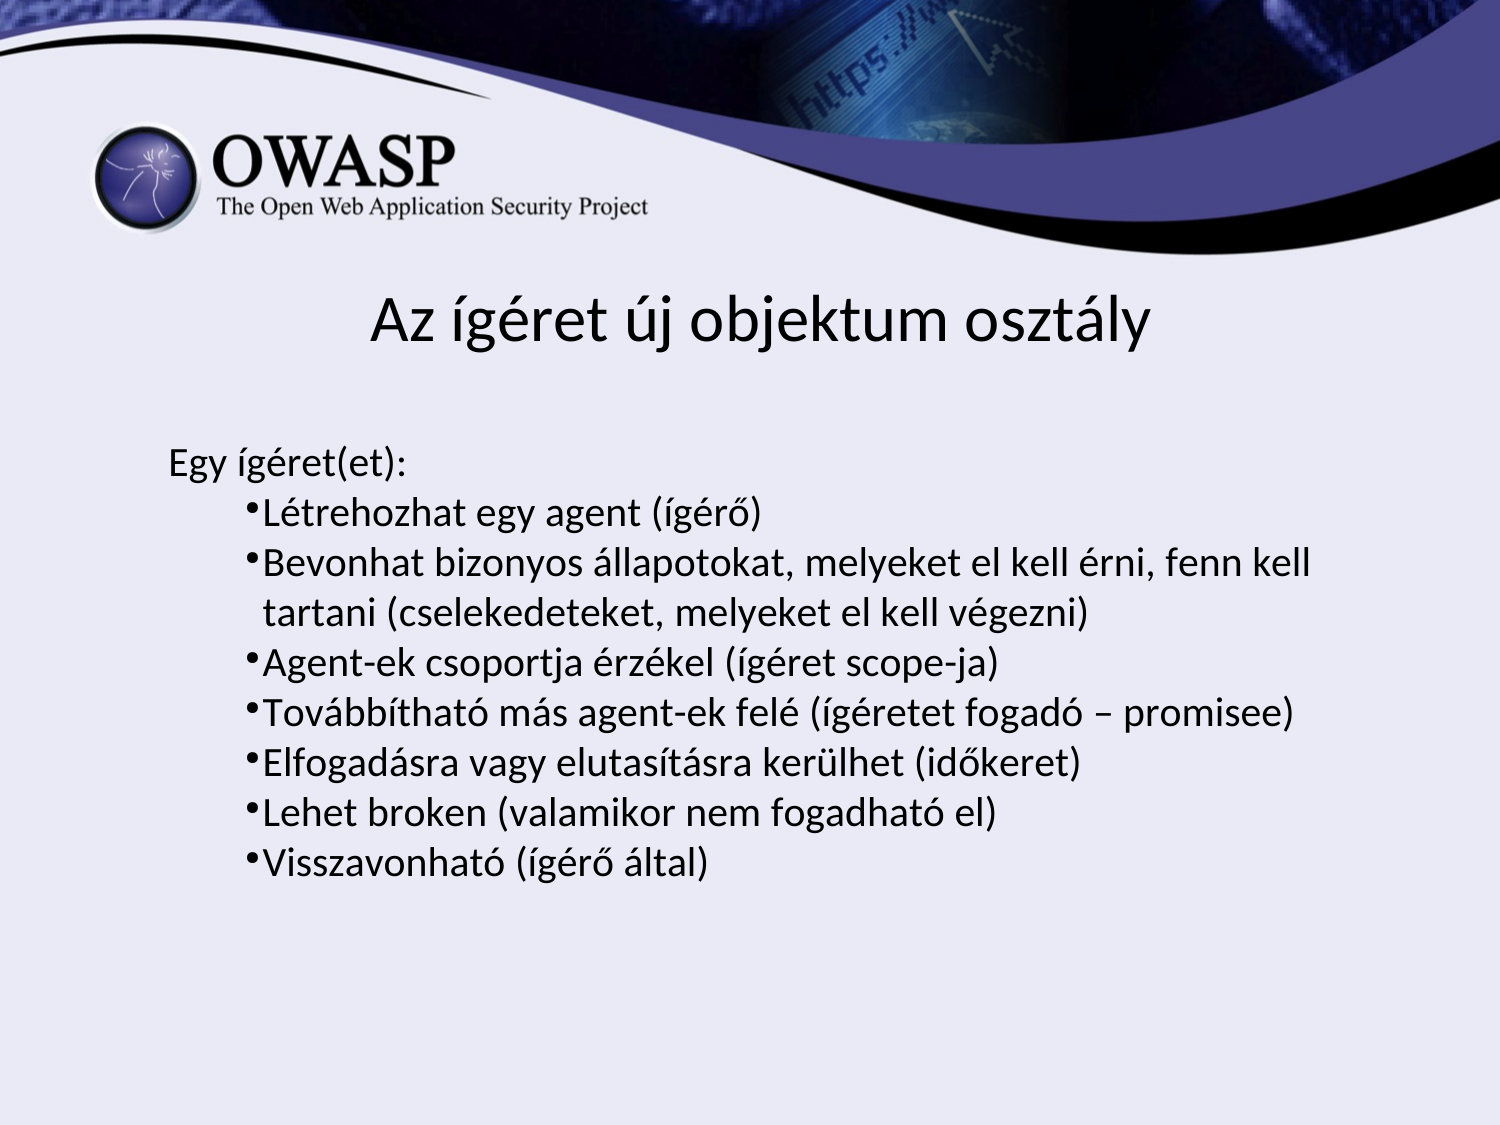

Az ígéret új objektum osztály
Egy ígéret(et):
Létrehozhat egy agent (ígérő)
Bevonhat bizonyos állapotokat, melyeket el kell érni, fenn kell tartani (cselekedeteket, melyeket el kell végezni)
Agent-ek csoportja érzékel (ígéret scope-ja)
Továbbítható más agent-ek felé (ígéretet fogadó – promisee)
Elfogadásra vagy elutasításra kerülhet (időkeret)
Lehet broken (valamikor nem fogadható el)
Visszavonható (ígérő által)